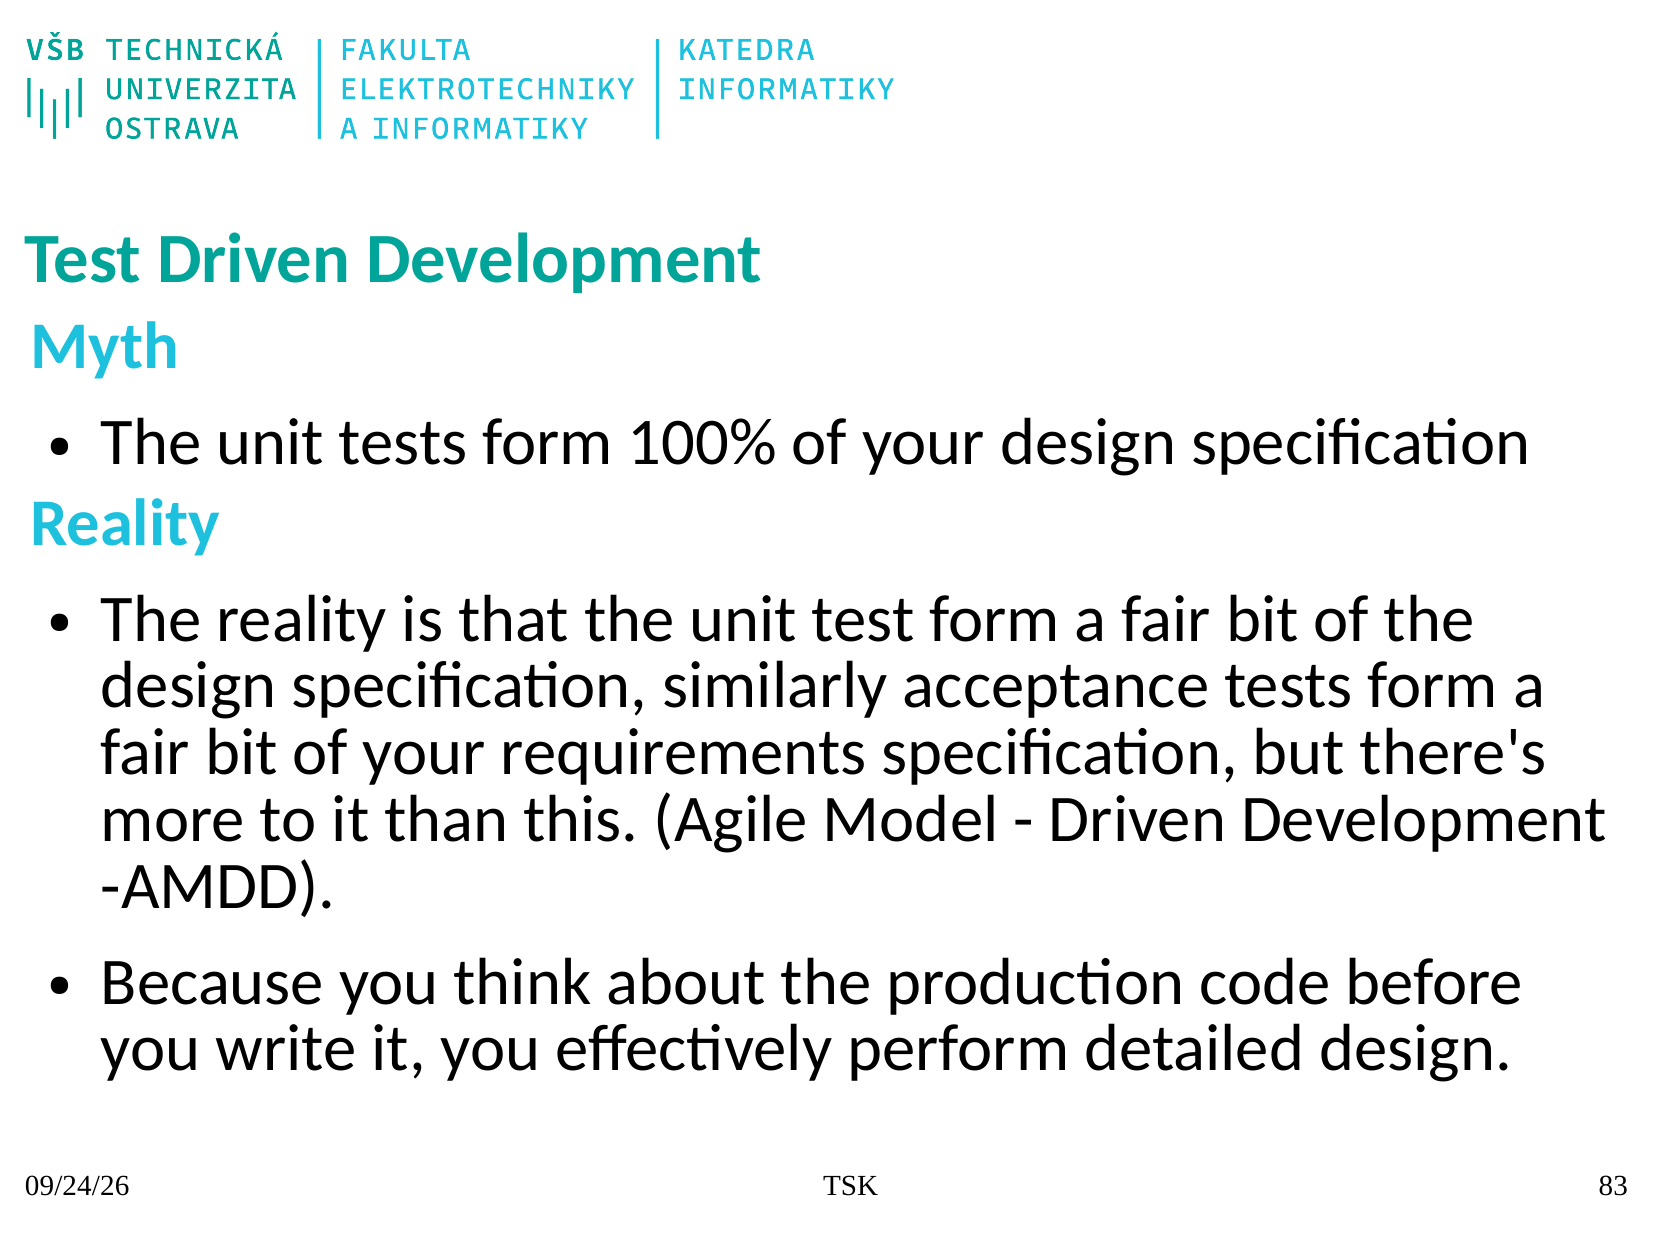

# Test Driven Development
Myth
The unit tests form 100% of your design specification
Reality
The reality is that the unit test form a fair bit of the design specification, similarly acceptance tests form a fair bit of your requirements specification, but there's more to it than this. (Agile Model - Driven Development -AMDD).
Because you think about the production code before you write it, you effectively perform detailed design.
TSK
83